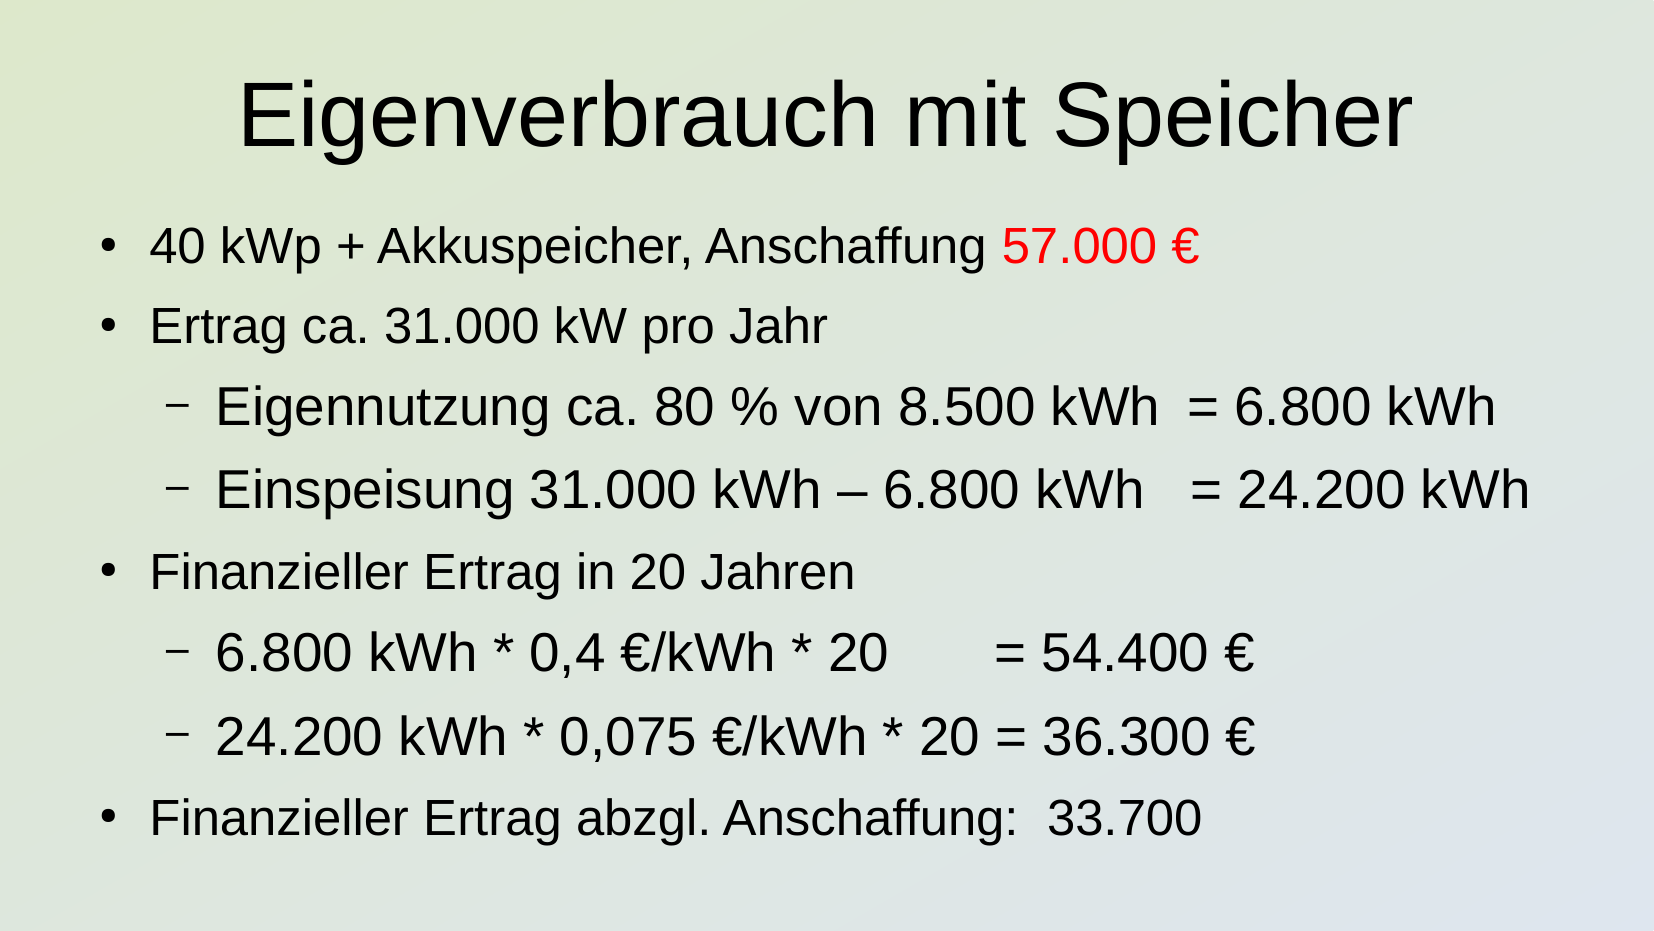

# Eigenverbrauch mit Speicher
40 kWp + Akkuspeicher, Anschaffung 57.000 €
Ertrag ca. 31.000 kW pro Jahr
Eigennutzung ca. 80 % von 8.500 kWh	= 6.800 kWh
Einspeisung 31.000 kWh – 6.800 kWh = 24.200 kWh
Finanzieller Ertrag in 20 Jahren
6.800 kWh * 0,4 €/kWh * 20 		 = 54.400 €
24.200 kWh * 0,075 €/kWh * 20 = 36.300 €
Finanzieller Ertrag abzgl. Anschaffung: 33.700